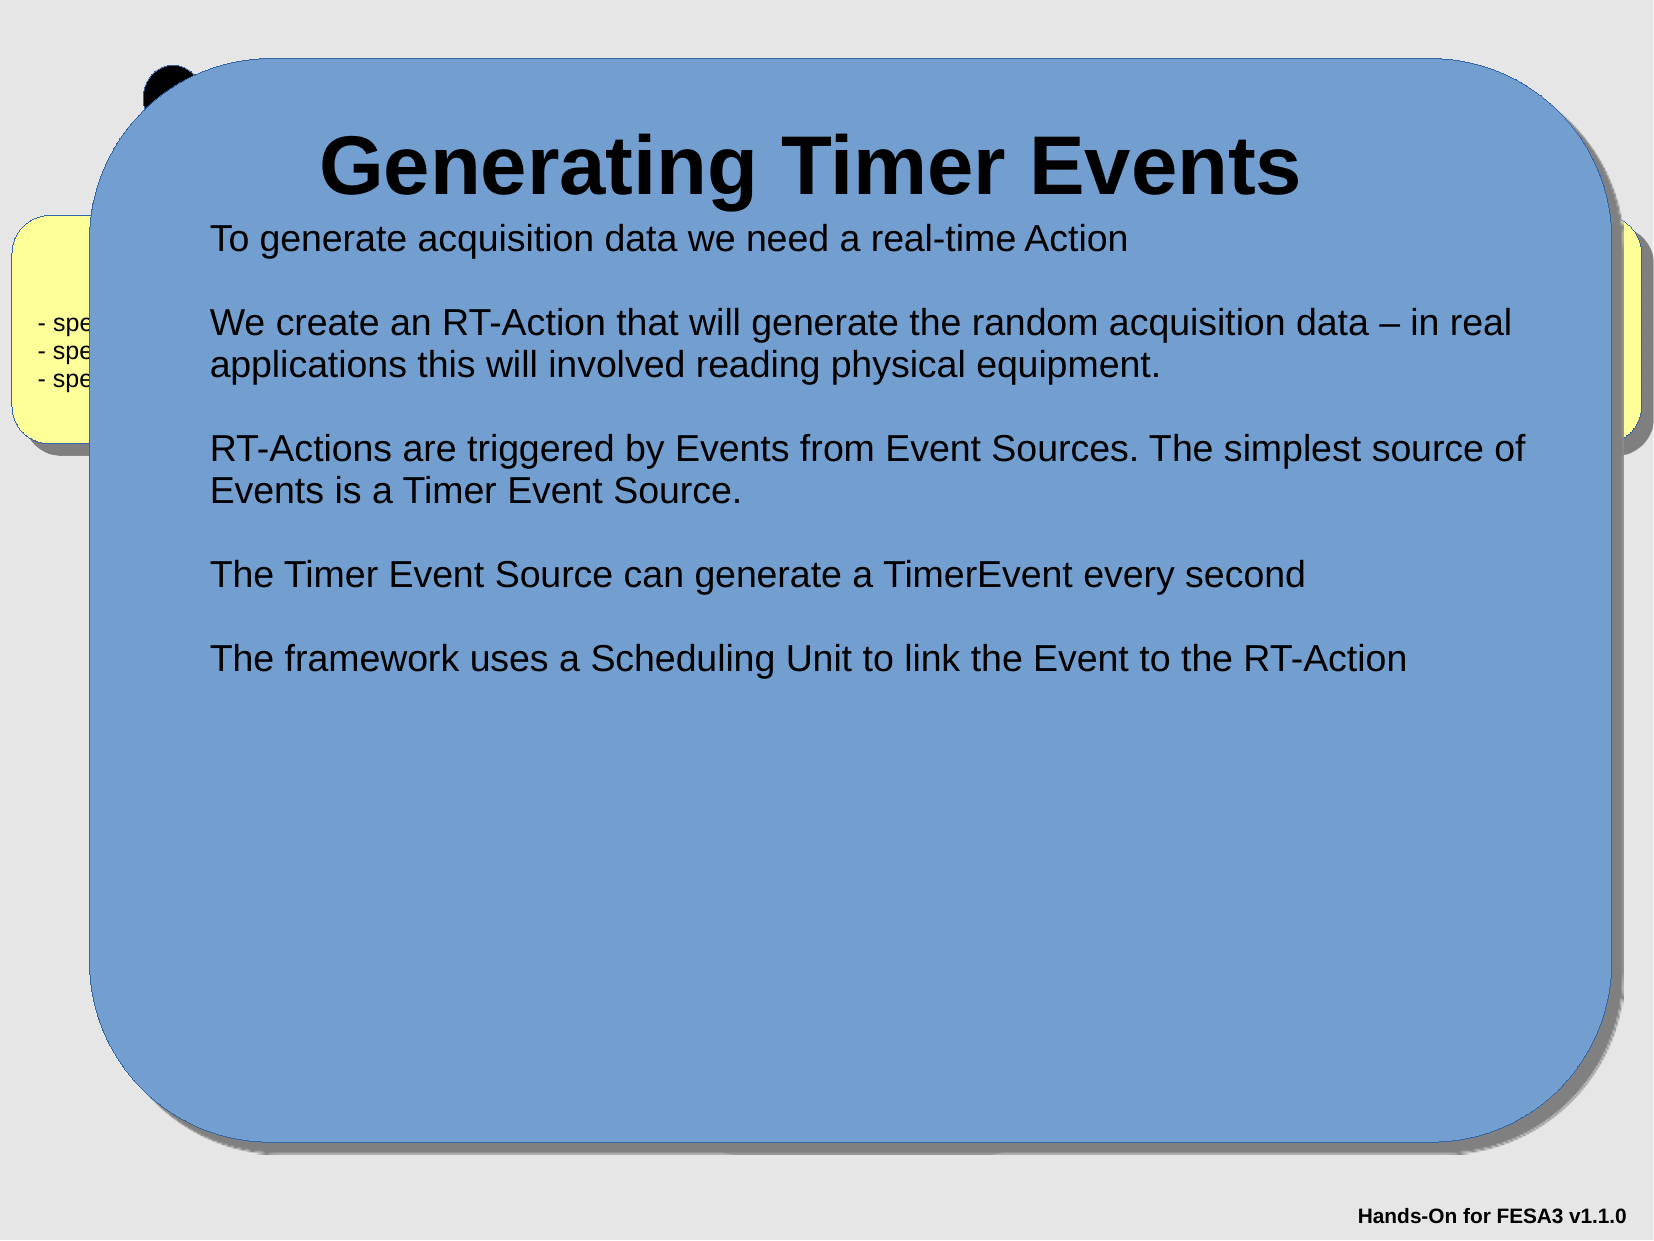

Generating Timer Events
 actions
rt-action (1..n)
@name
notified-property (1..n)
@property-name-ref
@automatic
To generate acquisition data we need a real-time Action
We create an RT-Action that will generate the random acquisition data – in real applications this will involved reading physical equipment.
RT-Actions are triggered by Events from Event Sources. The simplest source of Events is a Timer Event Source.
The Timer Event Source can generate a TimerEvent every second
The framework uses a Scheduling Unit to link the Event to the RT-Action
 events
sources
timer
timing
on-demand
on-subscription
custom
logical-events (1 .. n)
@use
@name
@type
 scheduling-units
scheduling-unit (1..n)
@name
rt-action-ref
logical-event-ref